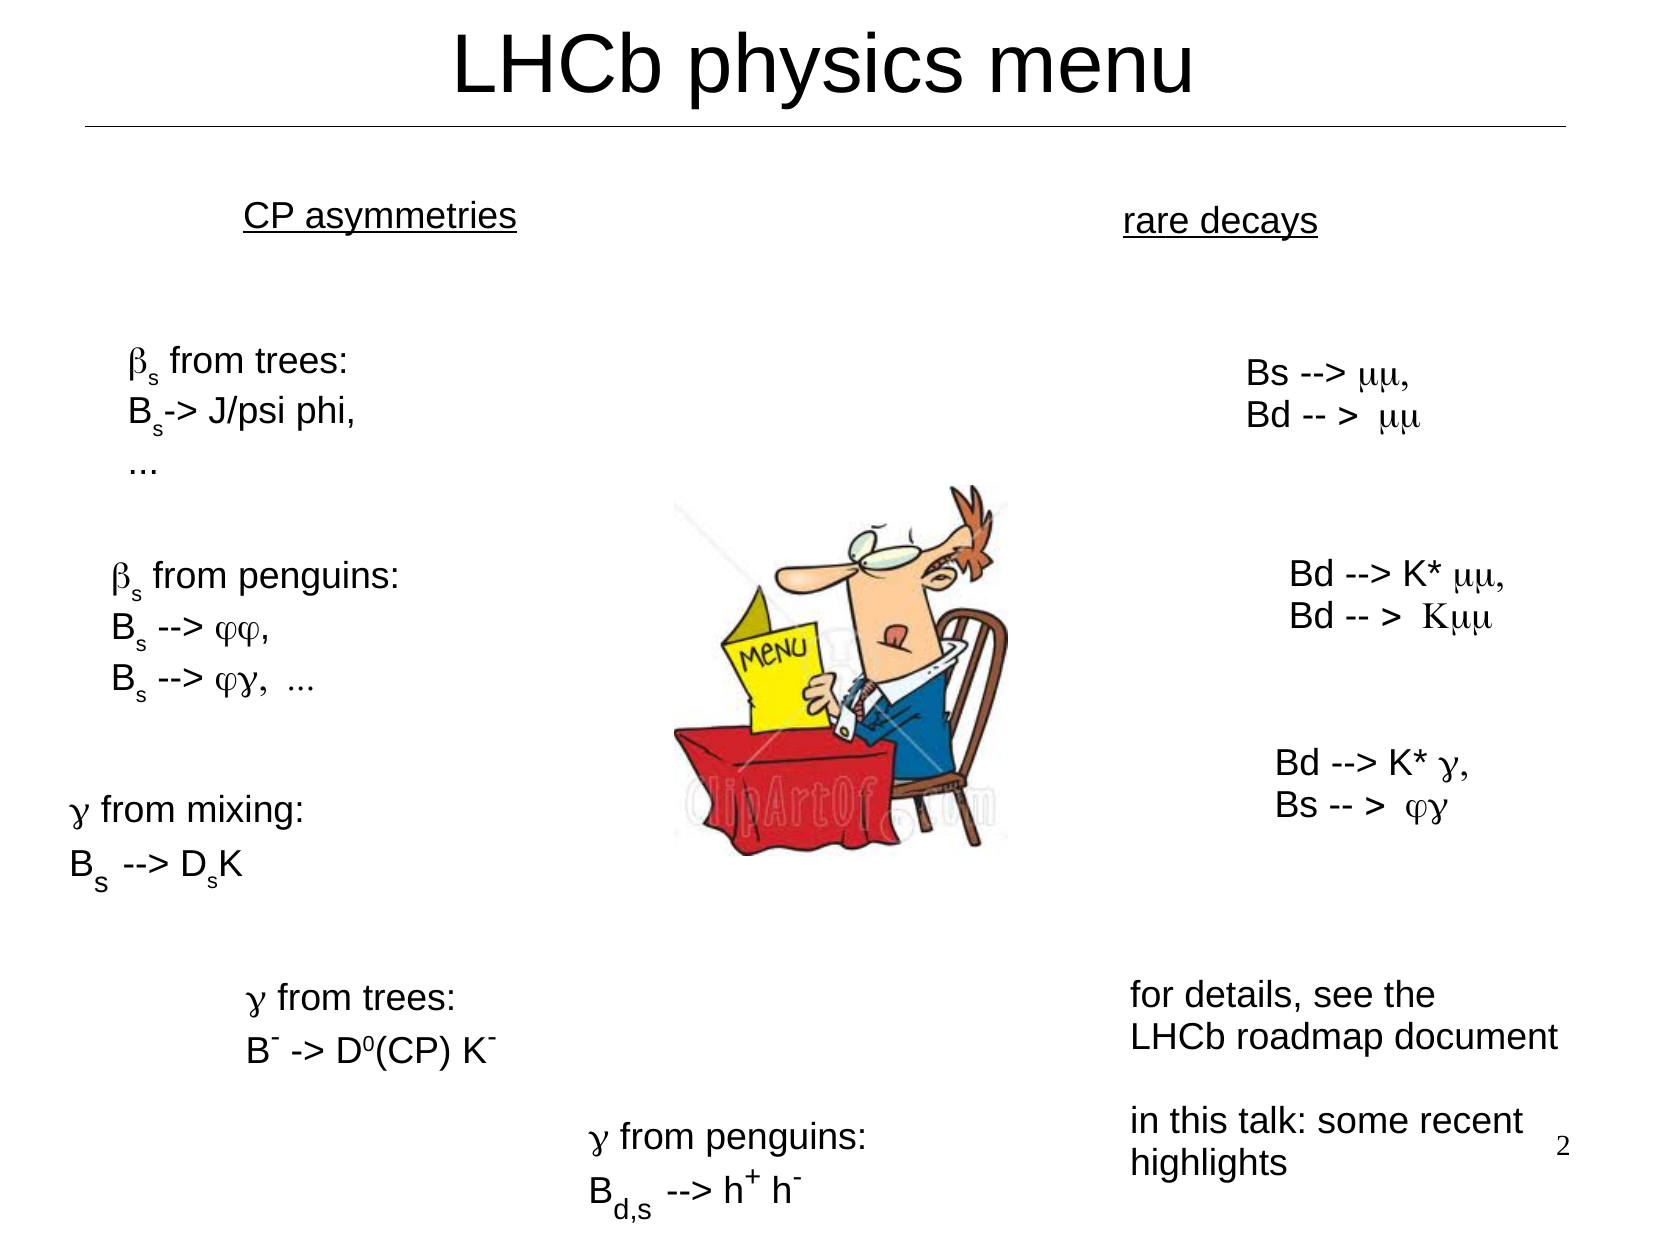

# LHCb physics menu
CP asymmetries
rare decays
bs from trees:
Bs-> J/psi phi,
...
Bs --> mm,
Bd -- > mm
Bd --> K* mm,
Bd -- > Kmm
bs from penguins:
Bs --> jj,
Bs --> jg, ...
Bd --> K* g,
Bs -- > jg
g from mixing:
Bs --> DsK
for details, see the
LHCb roadmap document
in this talk: some recent
highlights
g from trees:
B- -> D0(CP) K-
g from penguins:
Bd,s --> h+ h-
2